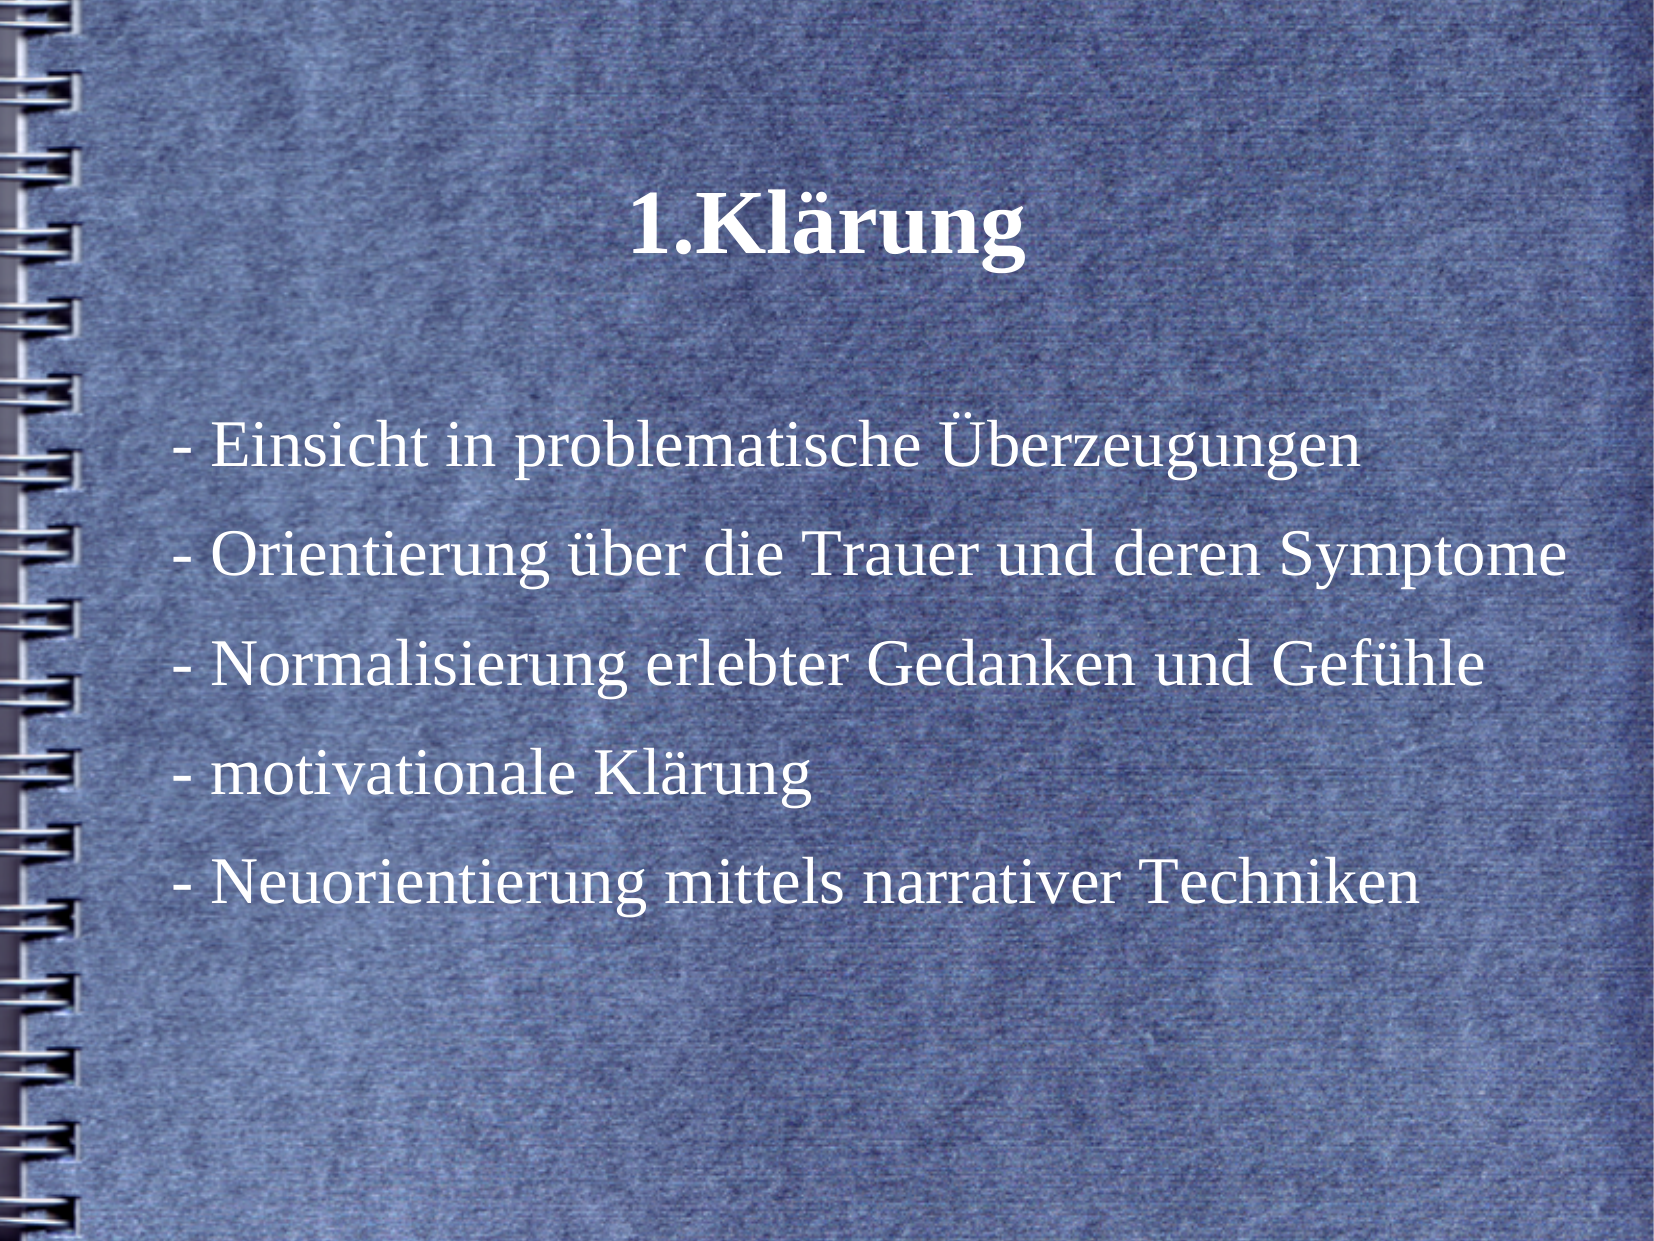

# 1.Klärung
- Einsicht in problematische Überzeugungen
- Orientierung über die Trauer und deren Symptome
- Normalisierung erlebter Gedanken und Gefühle
- motivationale Klärung
- Neuorientierung mittels narrativer Techniken